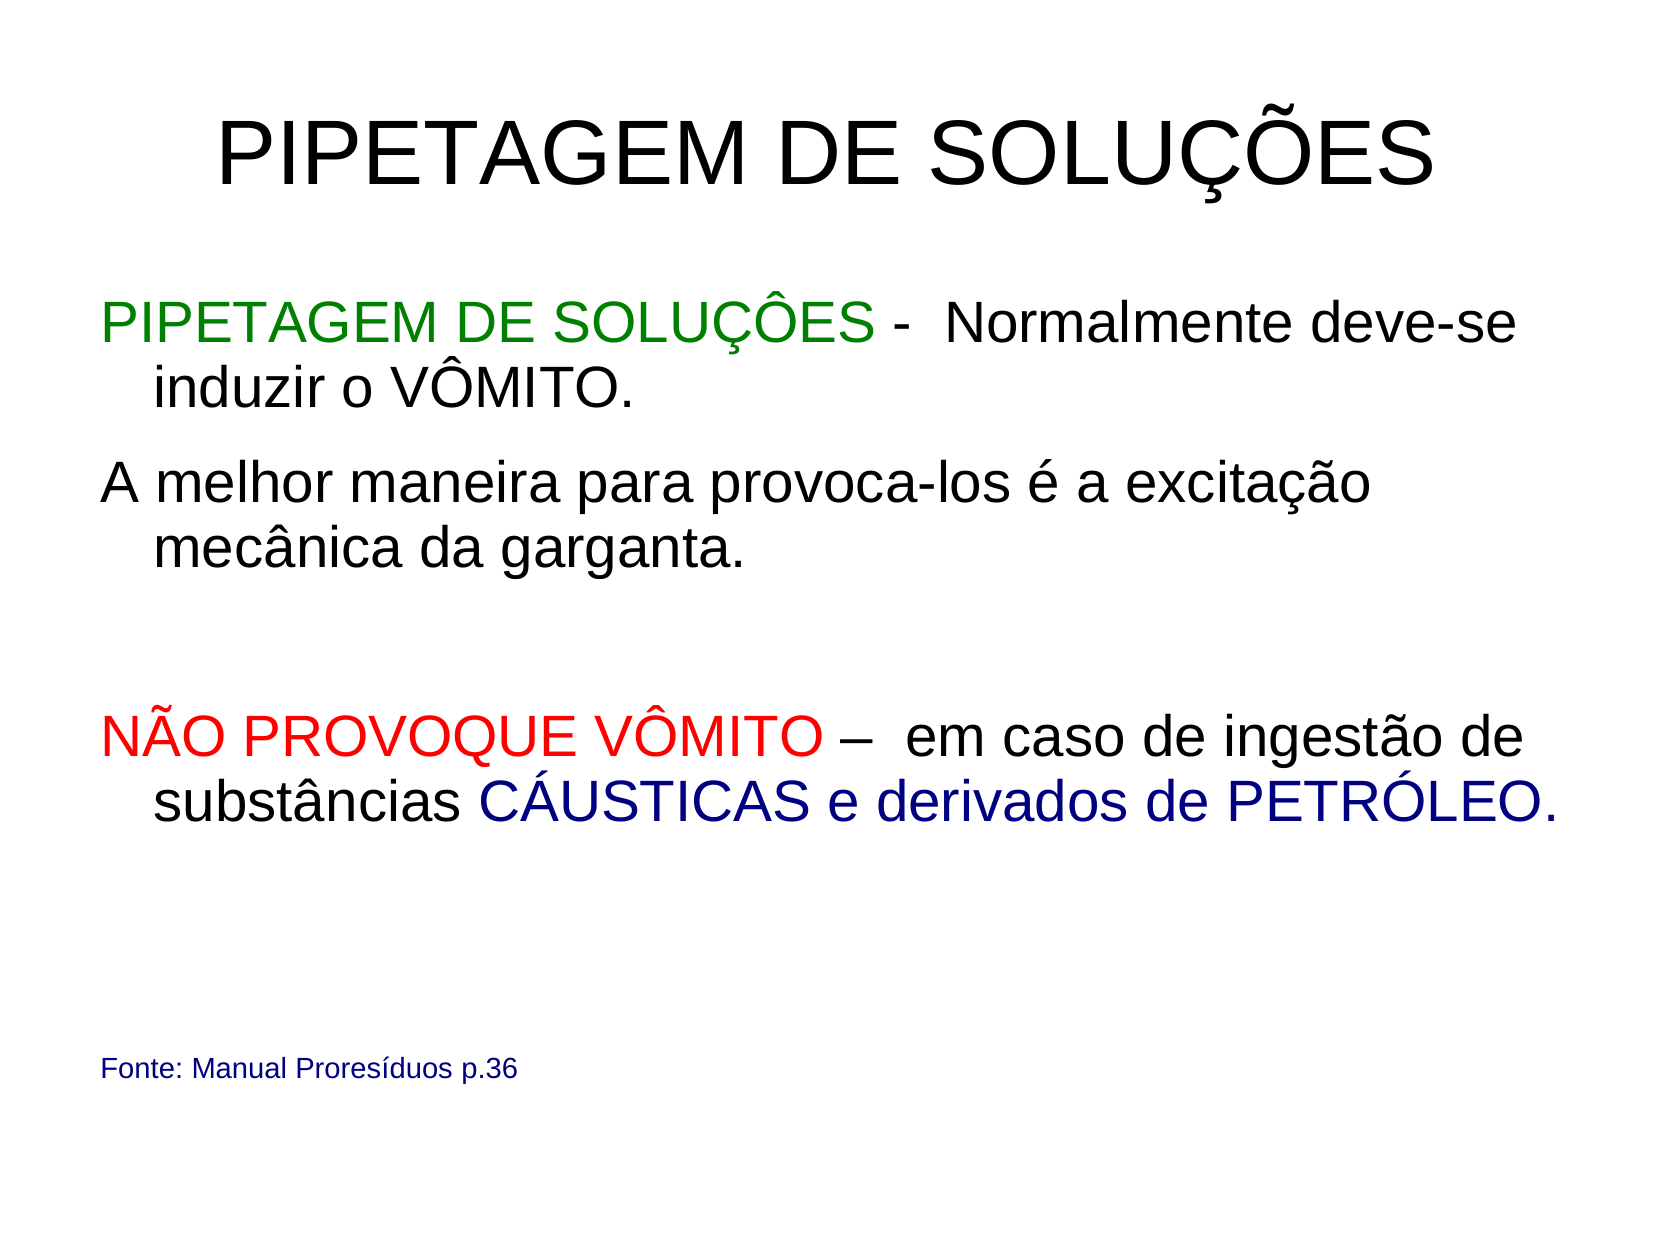

# PIPETAGEM DE SOLUÇÕES
PIPETAGEM DE SOLUÇÔES - Normalmente deve-se induzir o VÔMITO.
A melhor maneira para provoca-los é a excitação mecânica da garganta.
NÃO PROVOQUE VÔMITO – em caso de ingestão de substâncias CÁUSTICAS e derivados de PETRÓLEO.
Fonte: Manual Proresíduos p.36